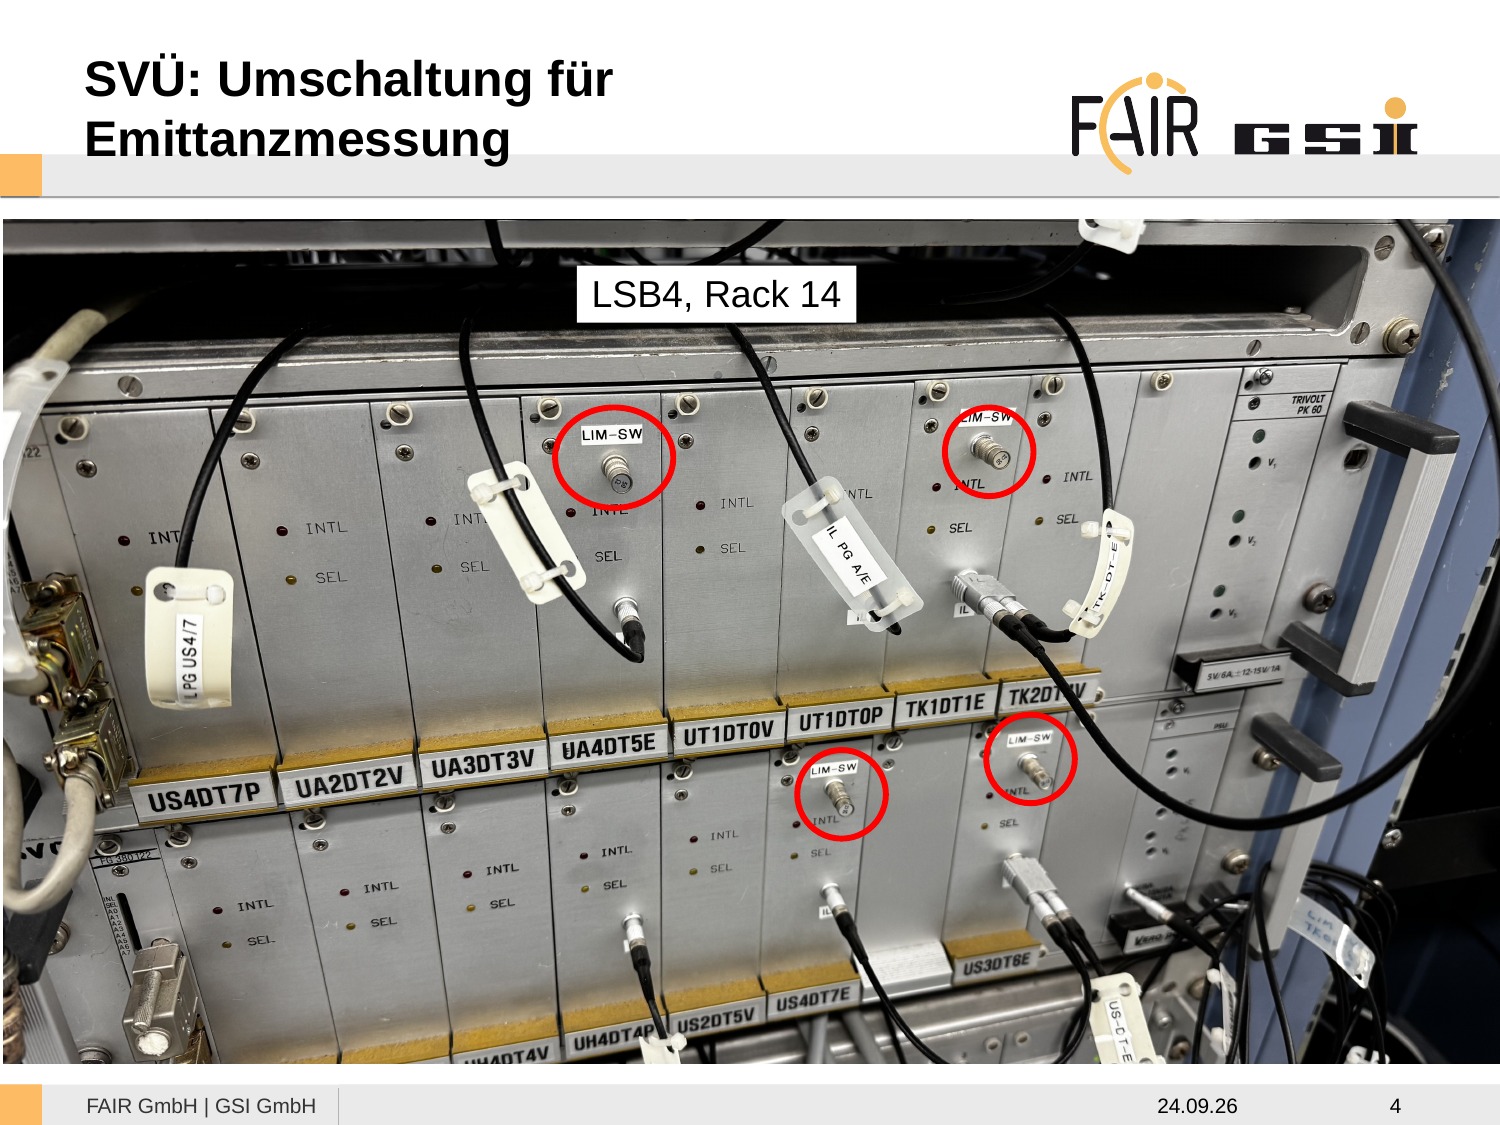

# SVÜ: Umschaltung für Emittanzmessung
LSB4, Rack 14